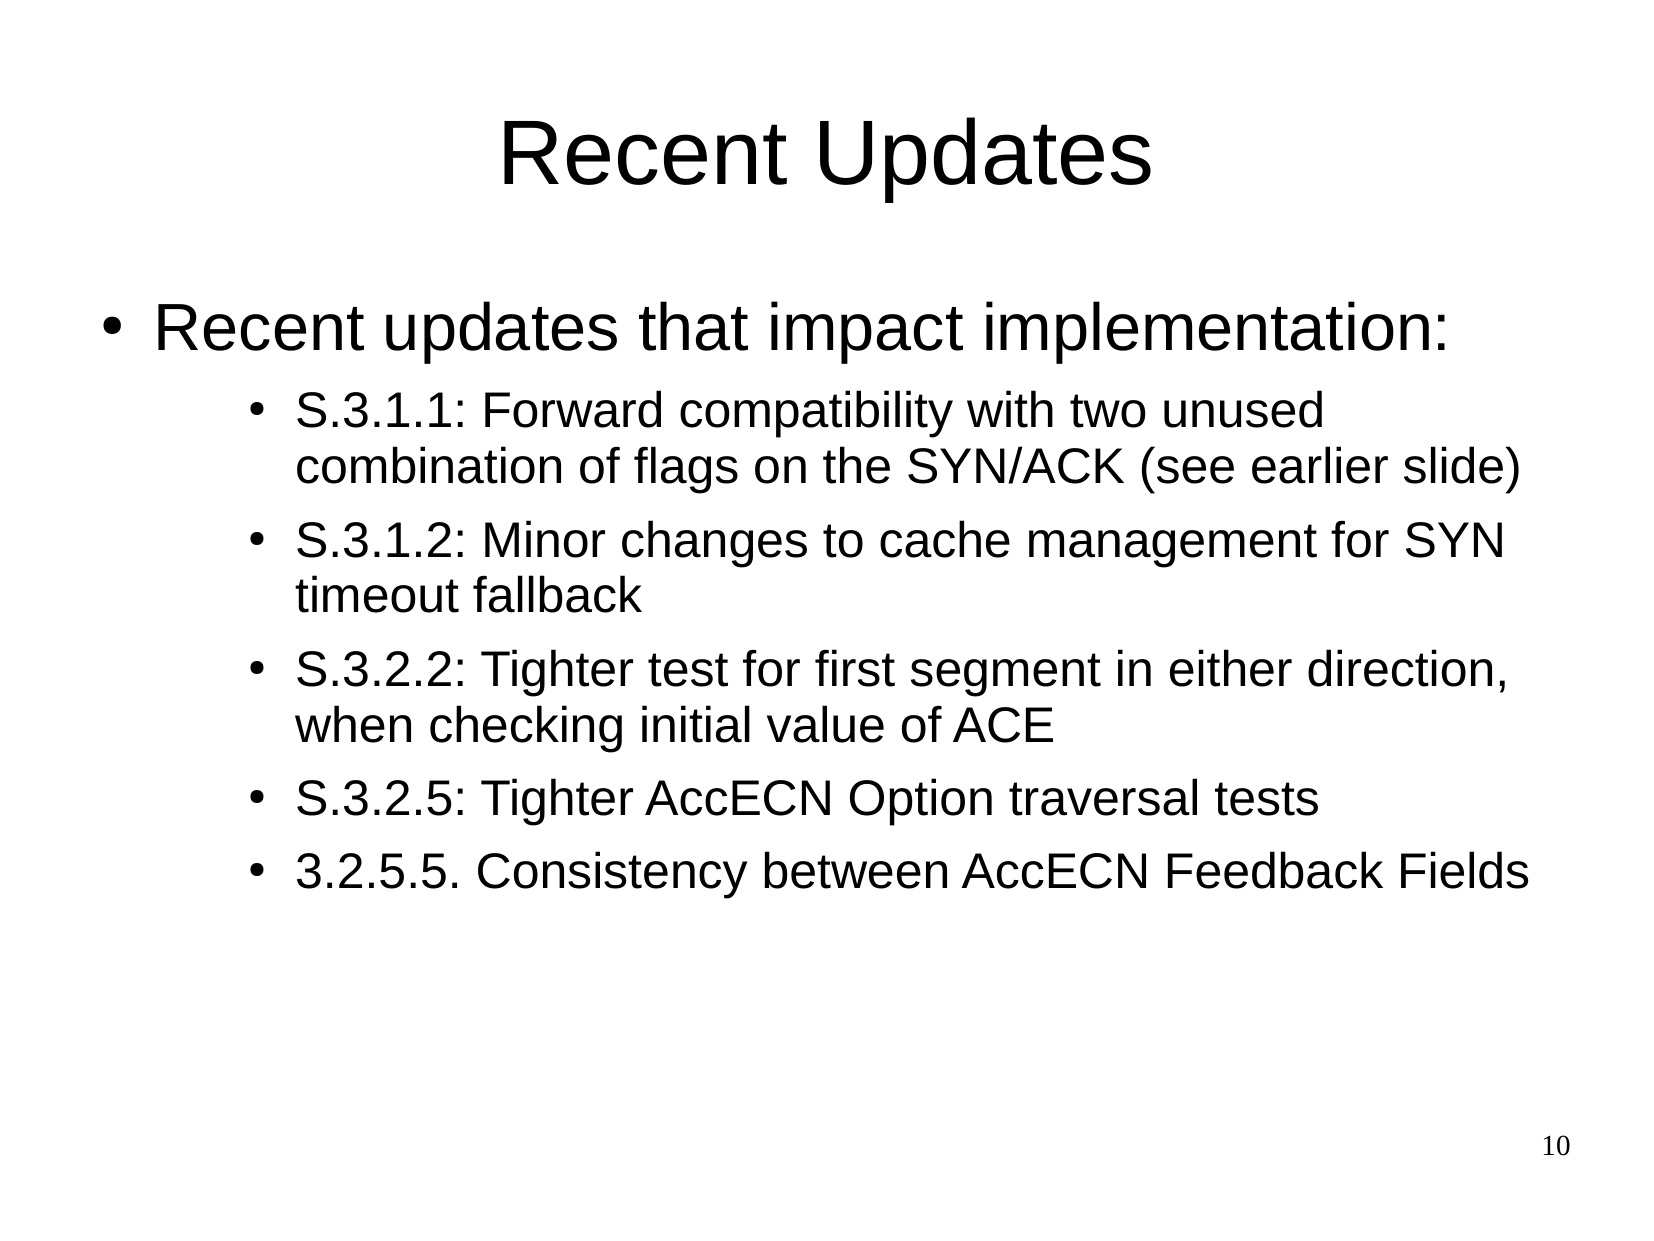

# Recent Updates
Recent updates that impact implementation:
S.3.1.1: Forward compatibility with two unused combination of flags on the SYN/ACK (see earlier slide)
S.3.1.2: Minor changes to cache management for SYN timeout fallback
S.3.2.2: Tighter test for first segment in either direction, when checking initial value of ACE
S.3.2.5: Tighter AccECN Option traversal tests
3.2.5.5. Consistency between AccECN Feedback Fields
10